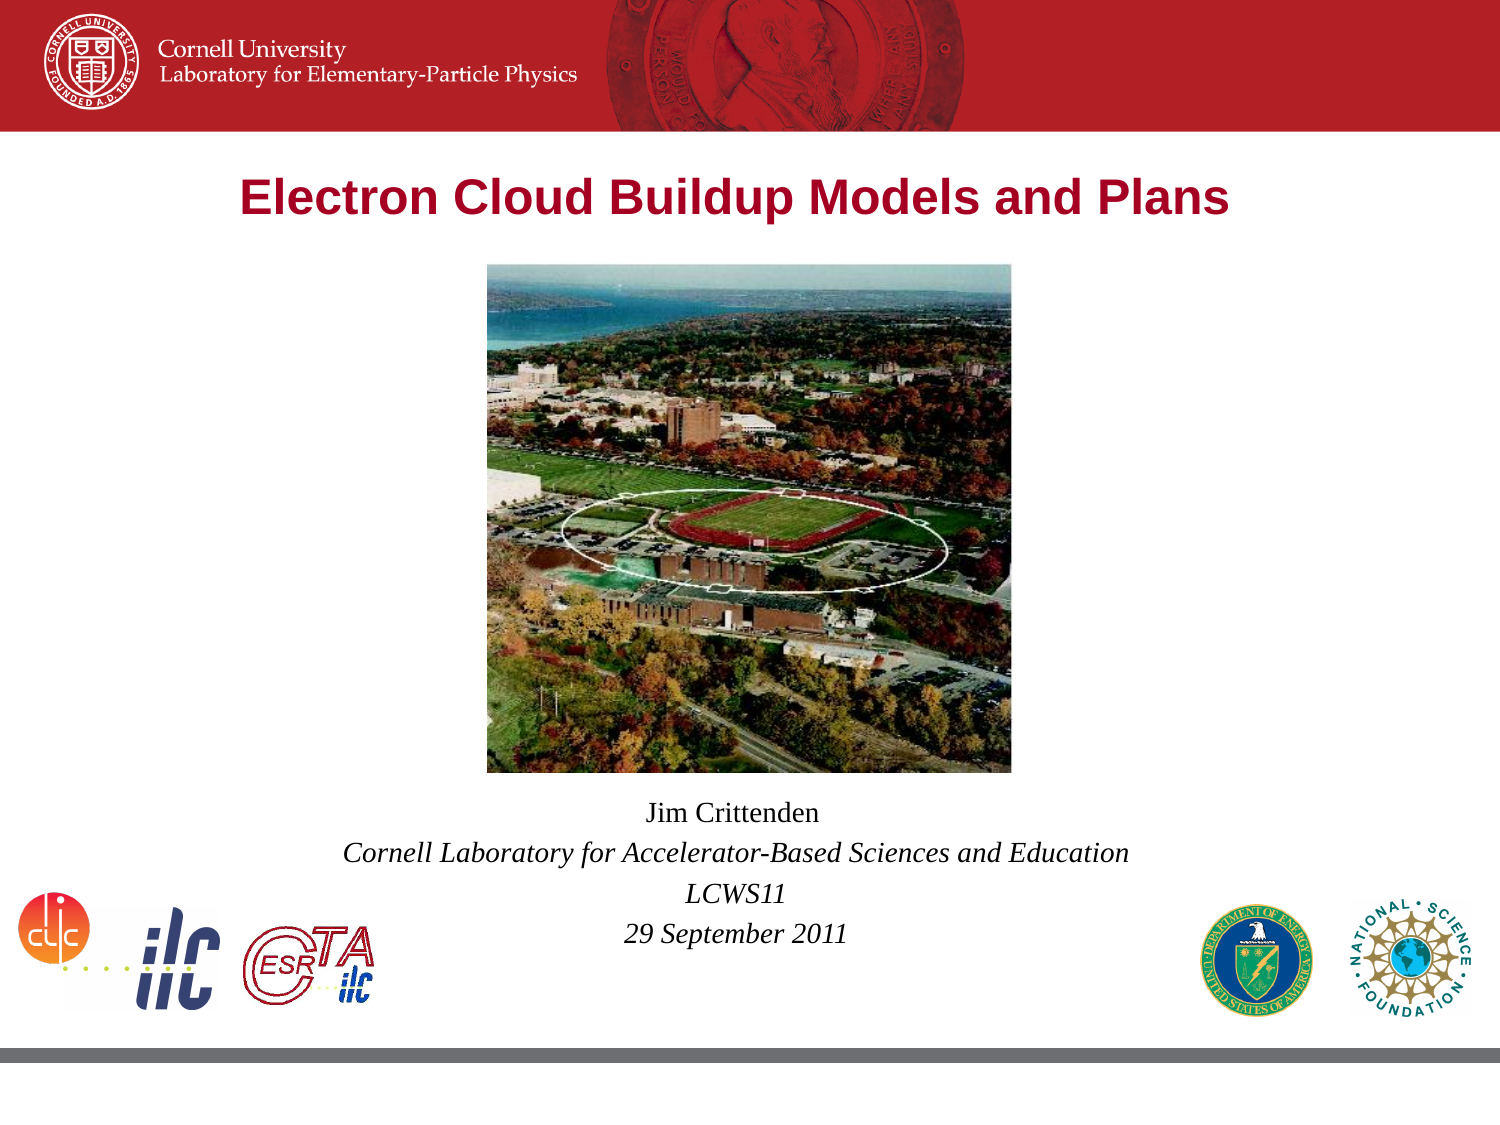

Electron Cloud Buildup Models and Plans
# Jim Crittenden
Cornell Laboratory for Accelerator-Based Sciences and Education
LCWS11
29 September 2011